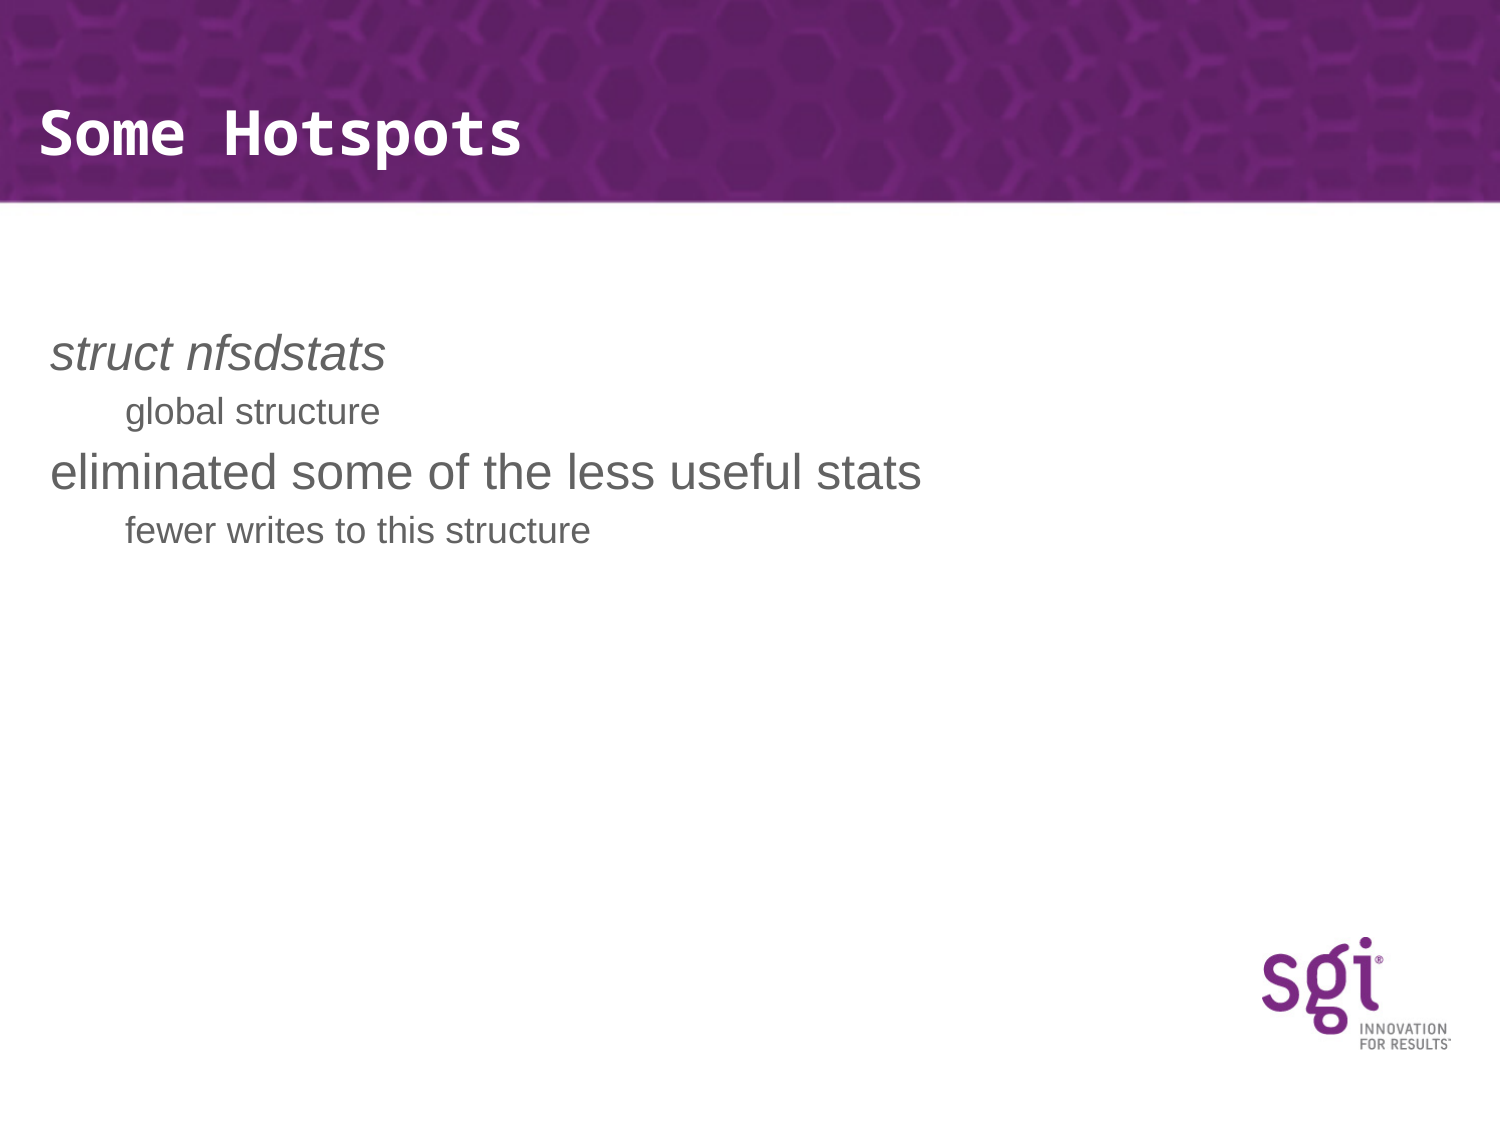

# Some Hotspots
struct nfsdstats
global structure
eliminated some of the less useful stats
fewer writes to this structure